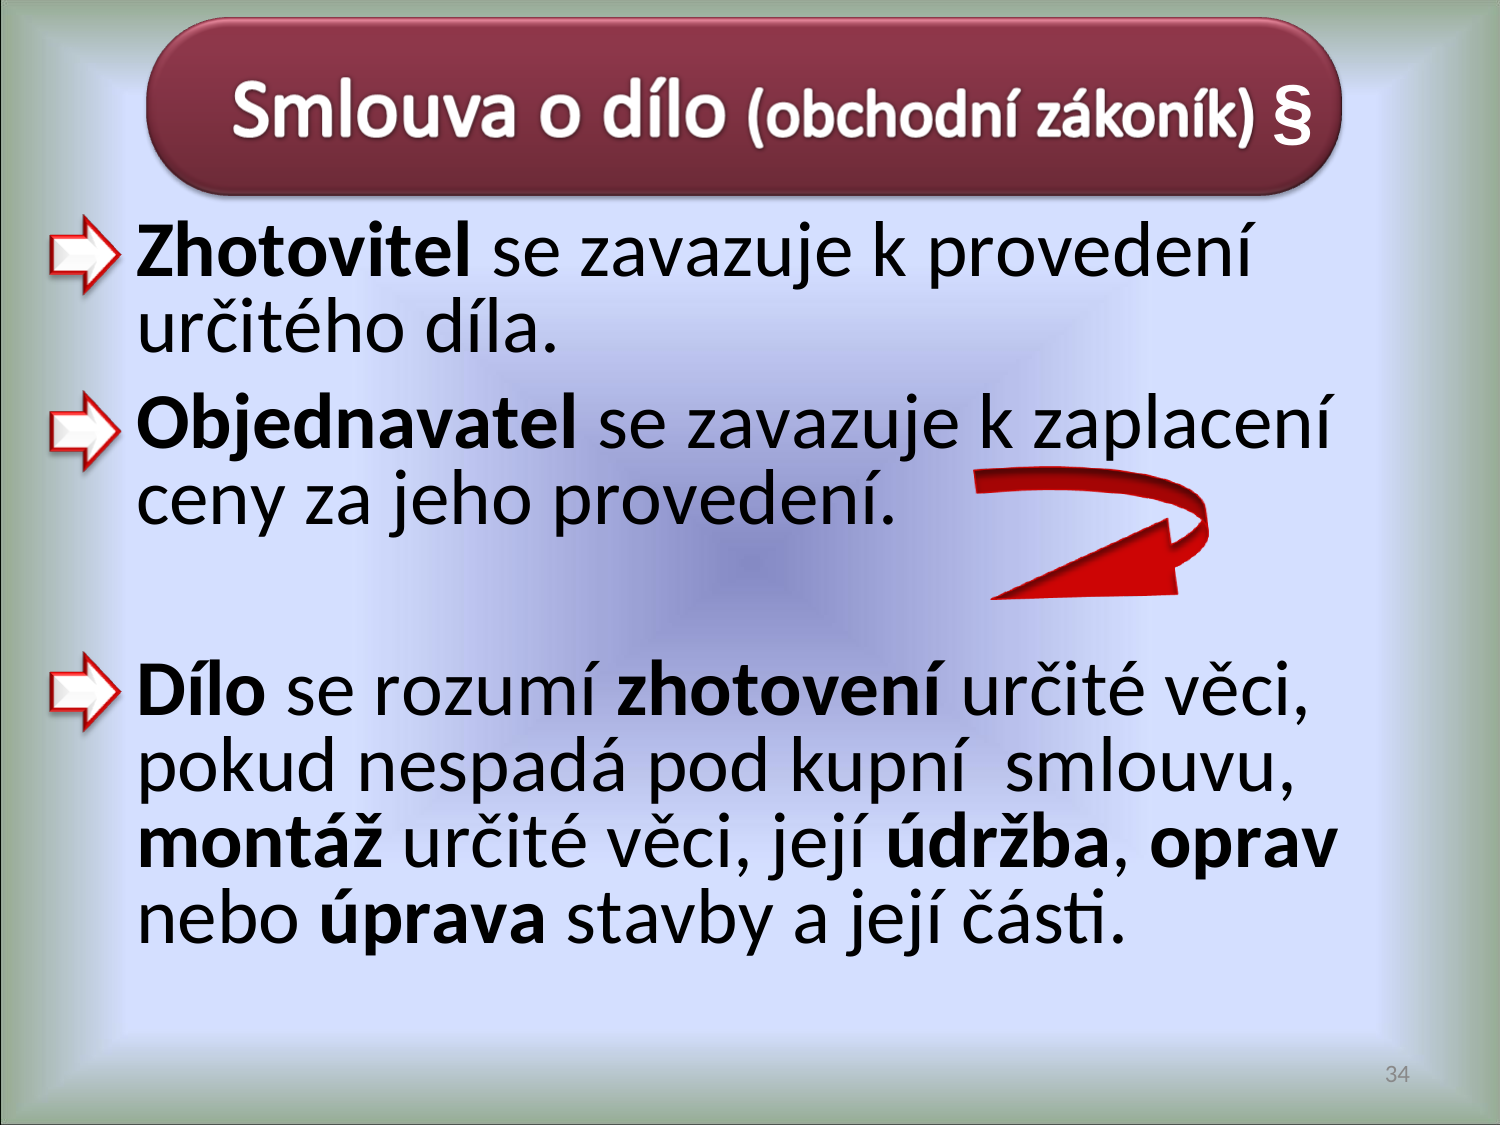

§
# Zhotovitel se zavazuje k provedení určitého díla.
	Objednavatel se zavazuje k zaplacení ceny za jeho provedení.
	Dílo se rozumí zhotovení určité věci, pokud nespadá pod kupní smlouvu, montáž určité věci, její údržba, oprav nebo úprava stavby a její části.